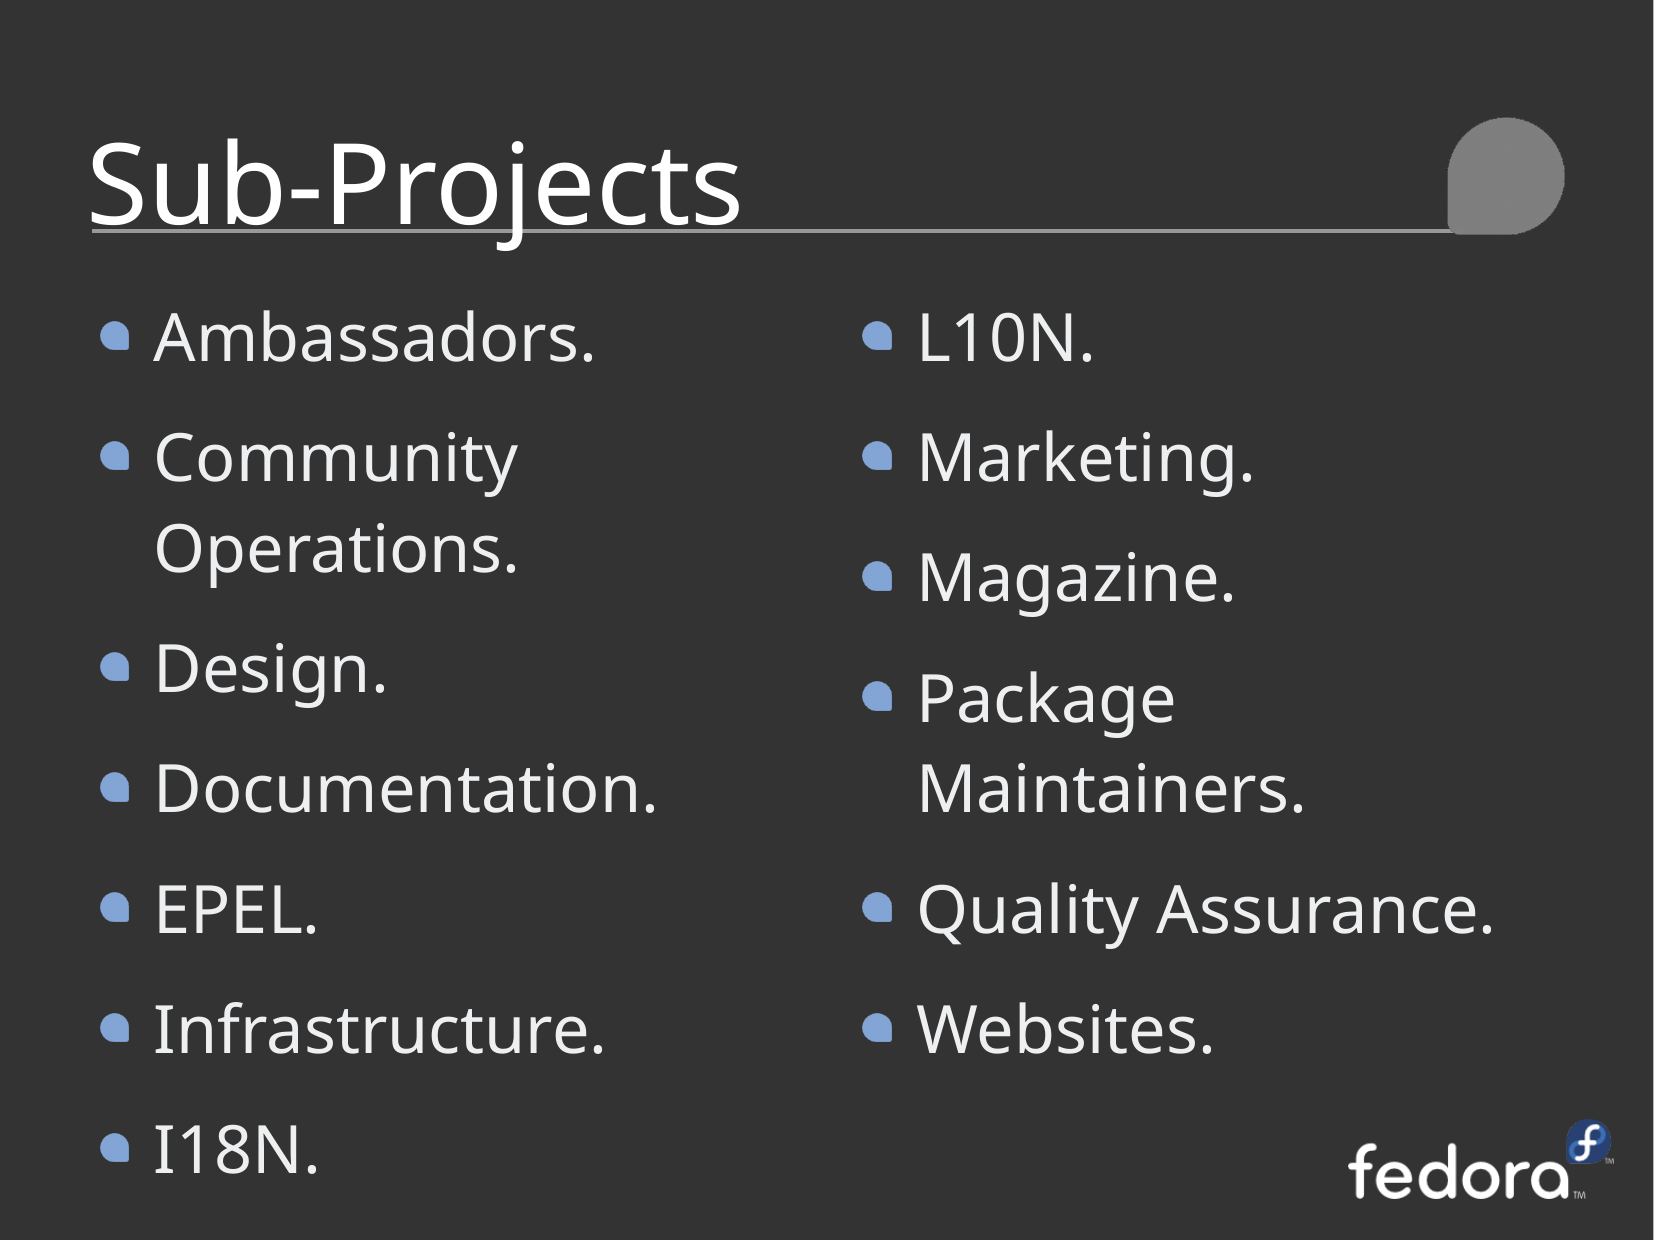

Sub-Projects
# Ambassadors.
Community Operations.
Design.
Documentation.
EPEL.
Infrastructure.
I18N.
L10N.
Marketing.
Magazine.
Package Maintainers.
Quality Assurance.
Websites.